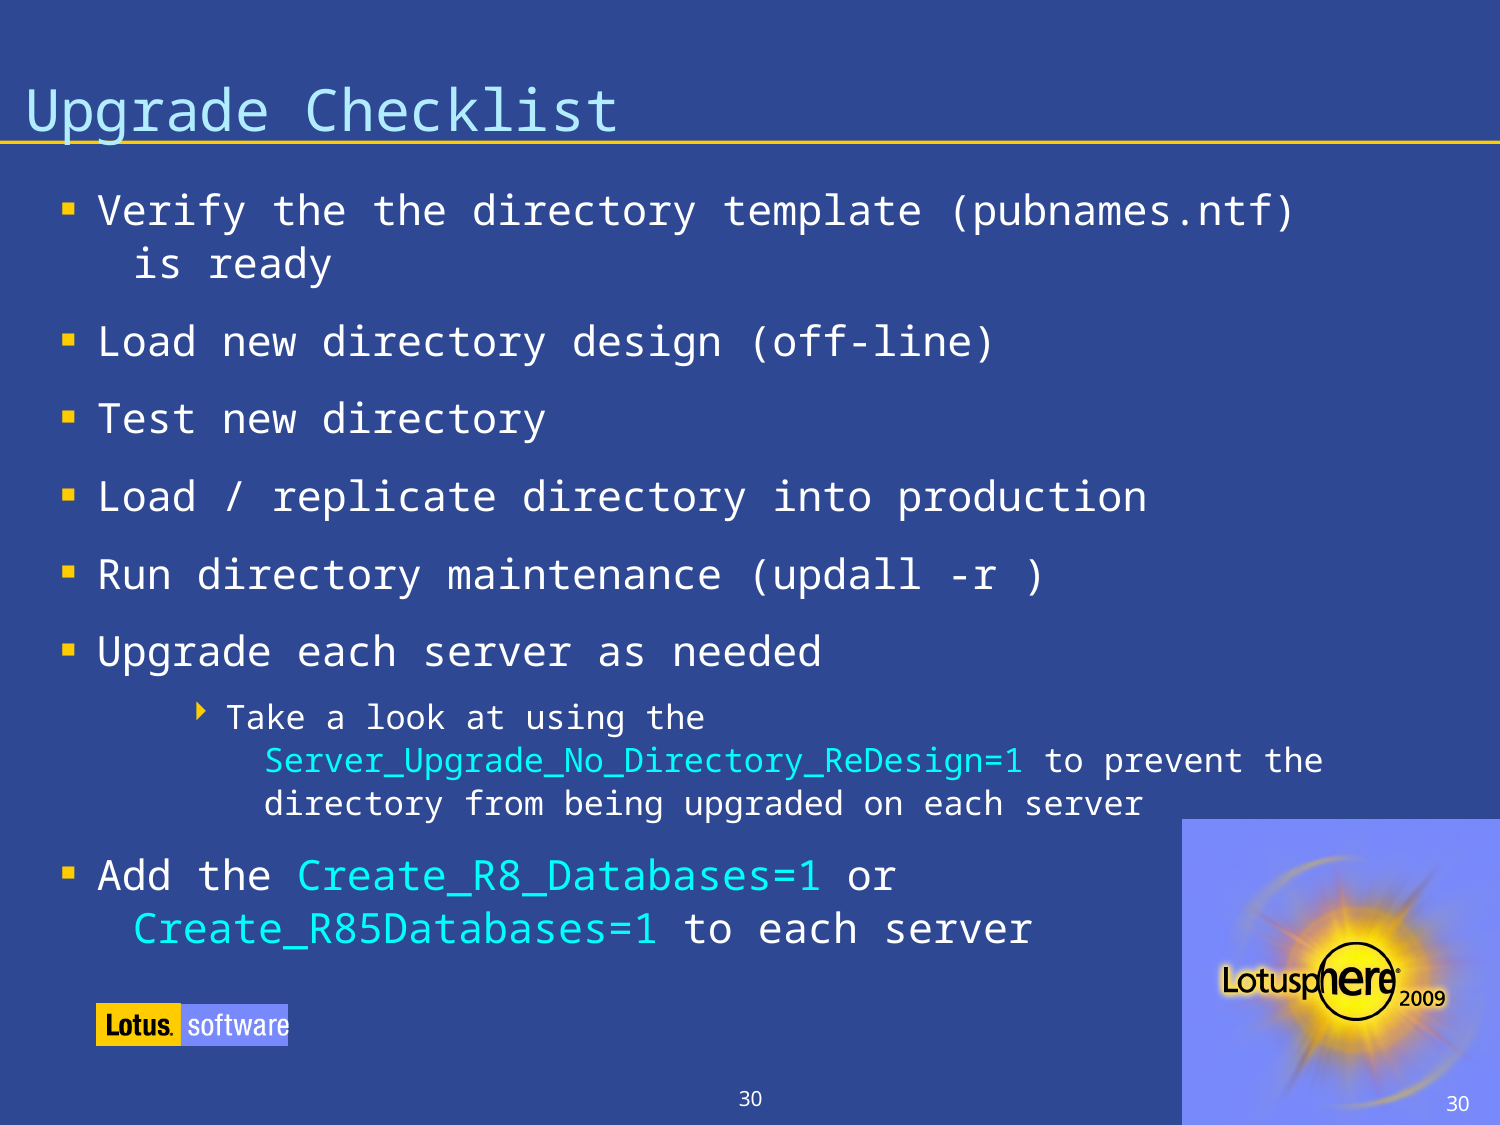

# Upgrade Checklist
Verify the the directory template (pubnames.ntf) is ready
Load new directory design (off-line)
Test new directory
Load / replicate directory into production
Run directory maintenance (updall -r )
Upgrade each server as needed
Take a look at using the Server_Upgrade_No_Directory_ReDesign=1 to prevent the directory from being upgraded on each server
Add the Create_R8_Databases=1 or Create_R85Databases=1 to each server
30